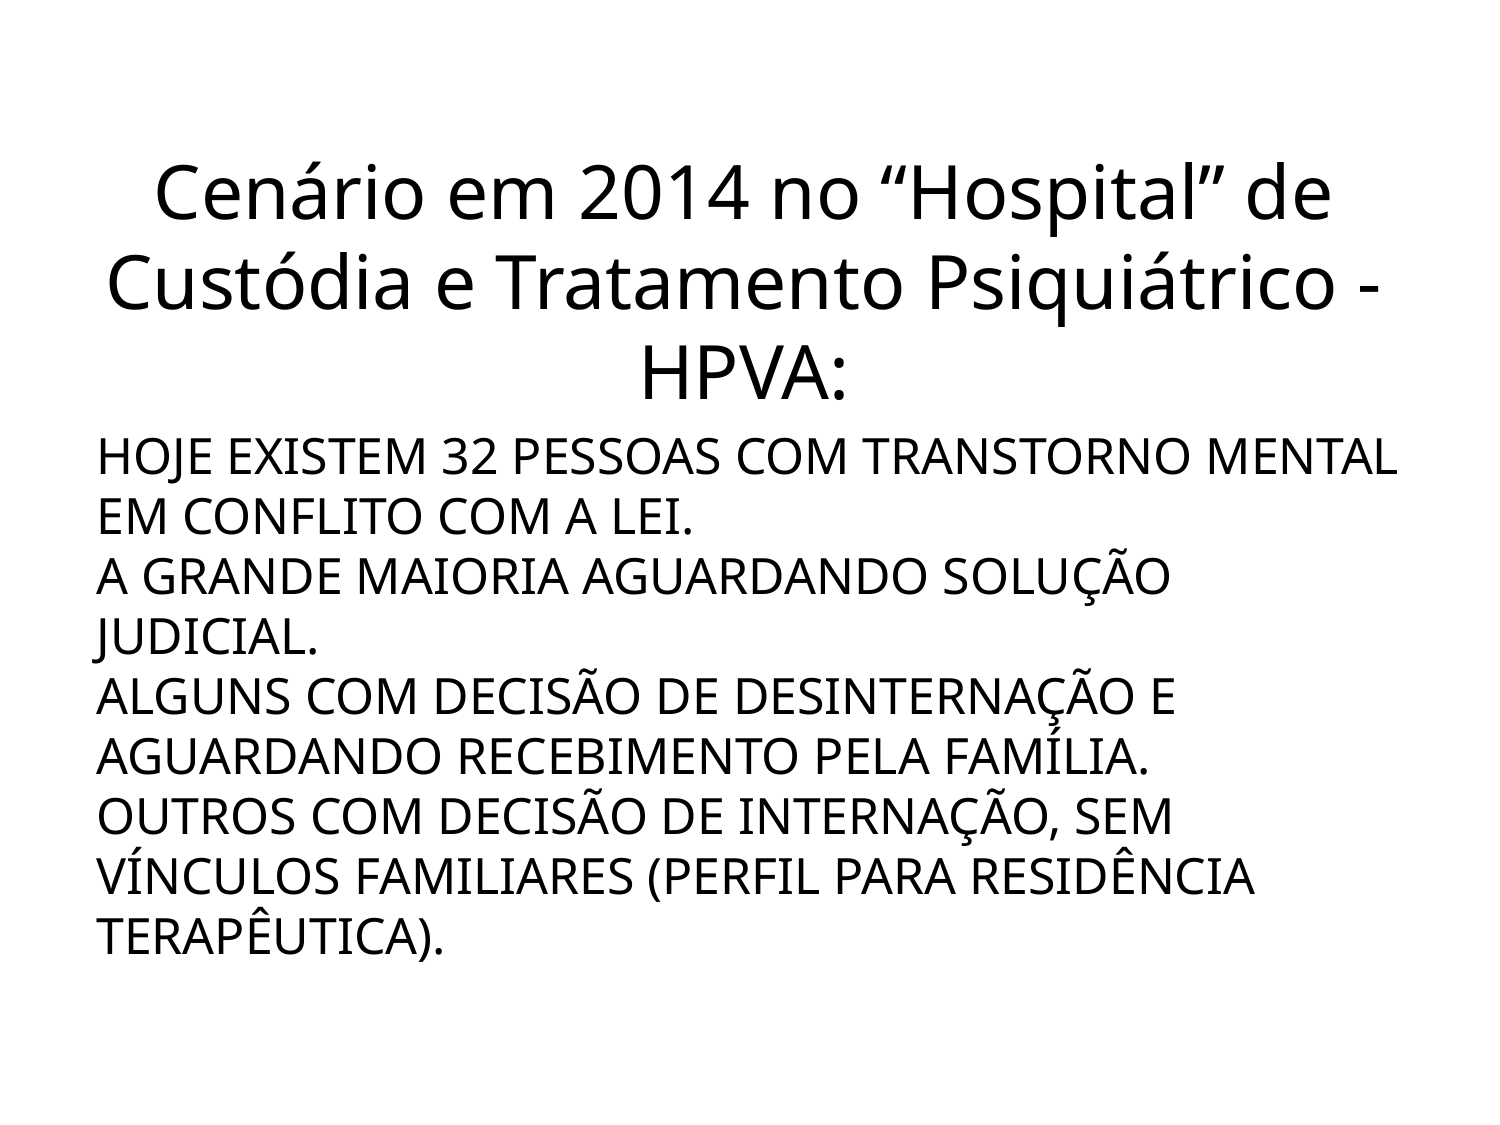

# Cenário em 2014 no “Hospital” de Custódia e Tratamento Psiquiátrico - HPVA:
HOJE EXISTEM 32 PESSOAS COM TRANSTORNO MENTAL EM CONFLITO COM A LEI.
A GRANDE MAIORIA AGUARDANDO SOLUÇÃO JUDICIAL.
ALGUNS COM DECISÃO DE DESINTERNAÇÃO E AGUARDANDO RECEBIMENTO PELA FAMÍLIA.
OUTROS COM DECISÃO DE INTERNAÇÃO, SEM VÍNCULOS FAMILIARES (PERFIL PARA RESIDÊNCIA TERAPÊUTICA).